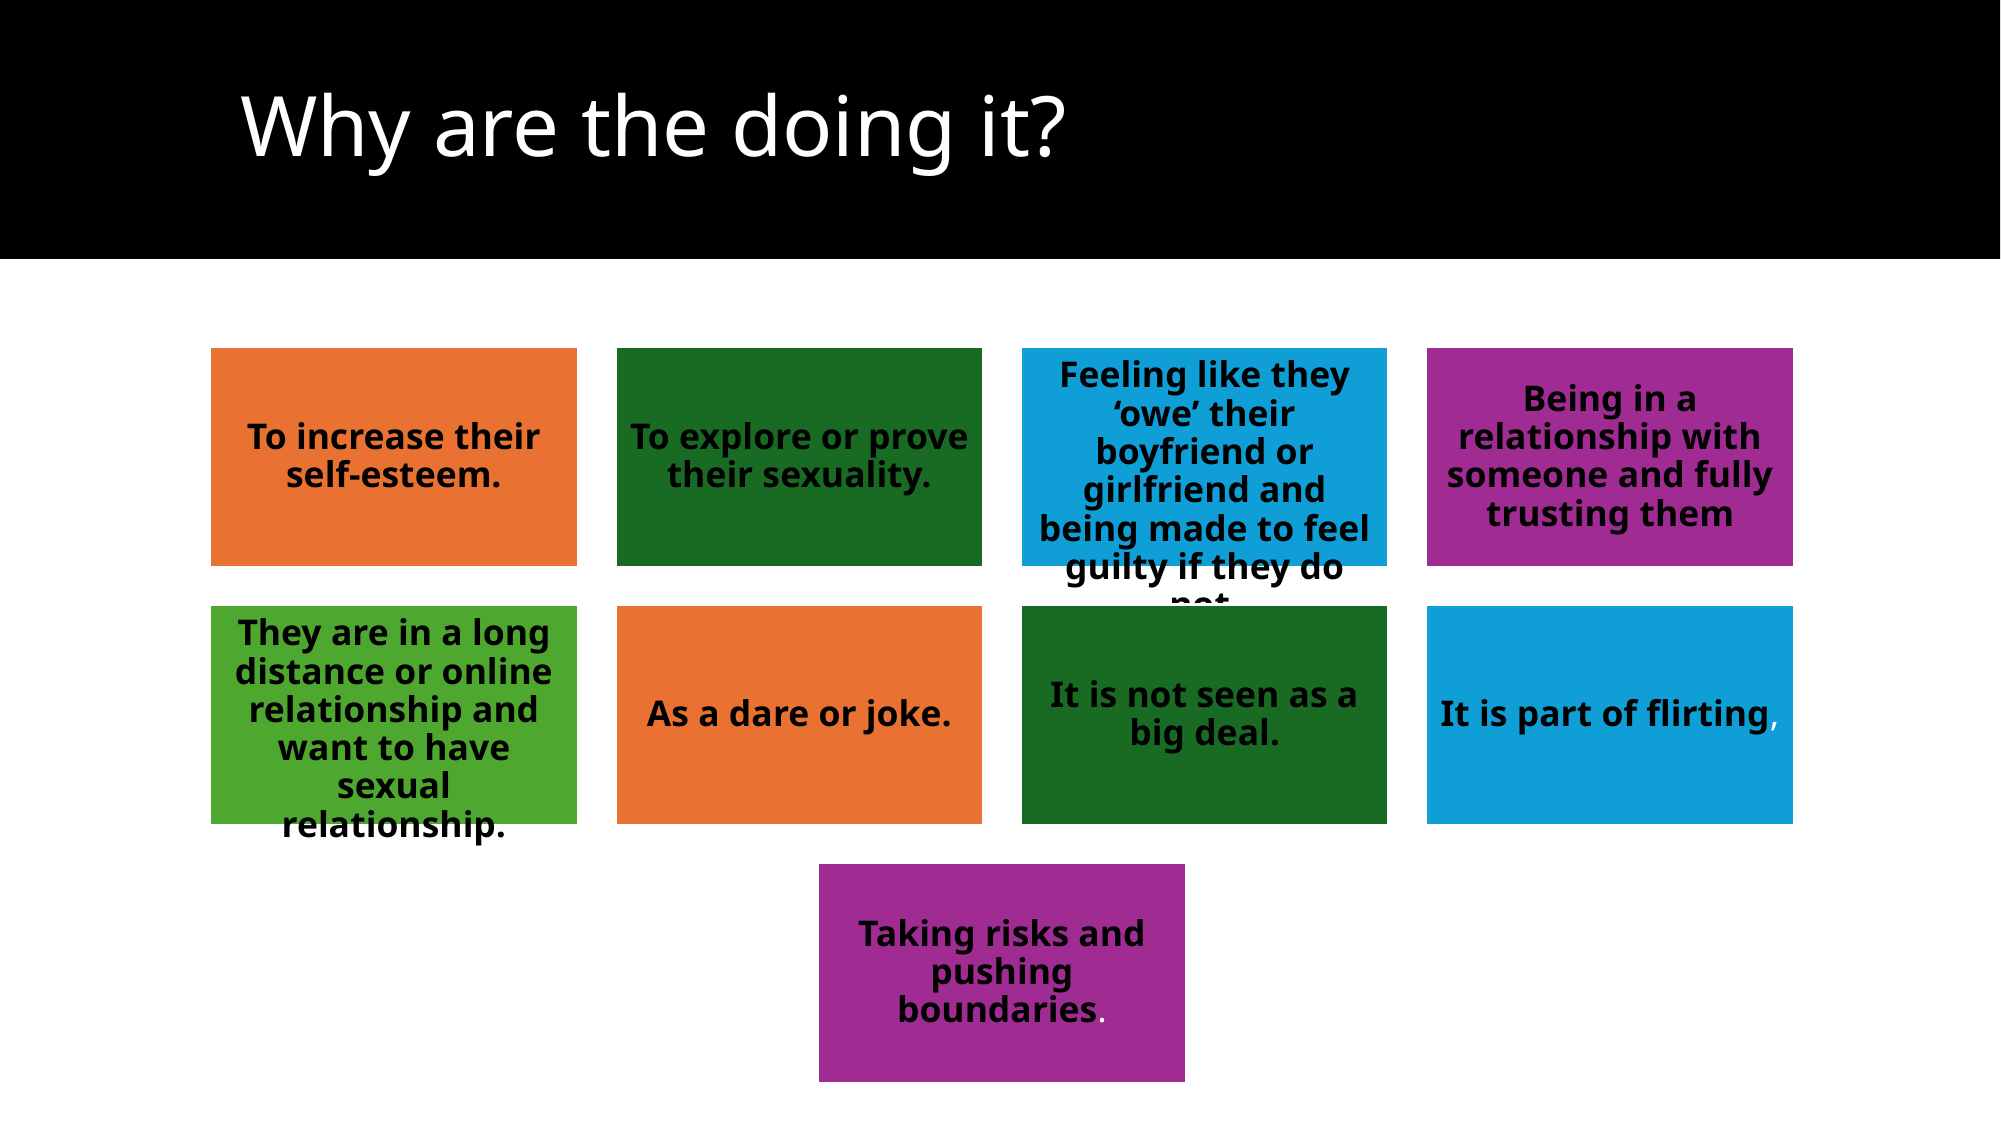

# Why are the doing it?
To increase their self-esteem.
To explore or prove their sexuality.
Feeling like they ‘owe’ their boyfriend or girlfriend and being made to feel guilty if they do not.
Being in a relationship with someone and fully trusting them
They are in a long distance or online relationship and want to have sexual relationship.
As a dare or joke.
It is not seen as a big deal.
It is part of flirting,
Taking risks and pushing boundaries.